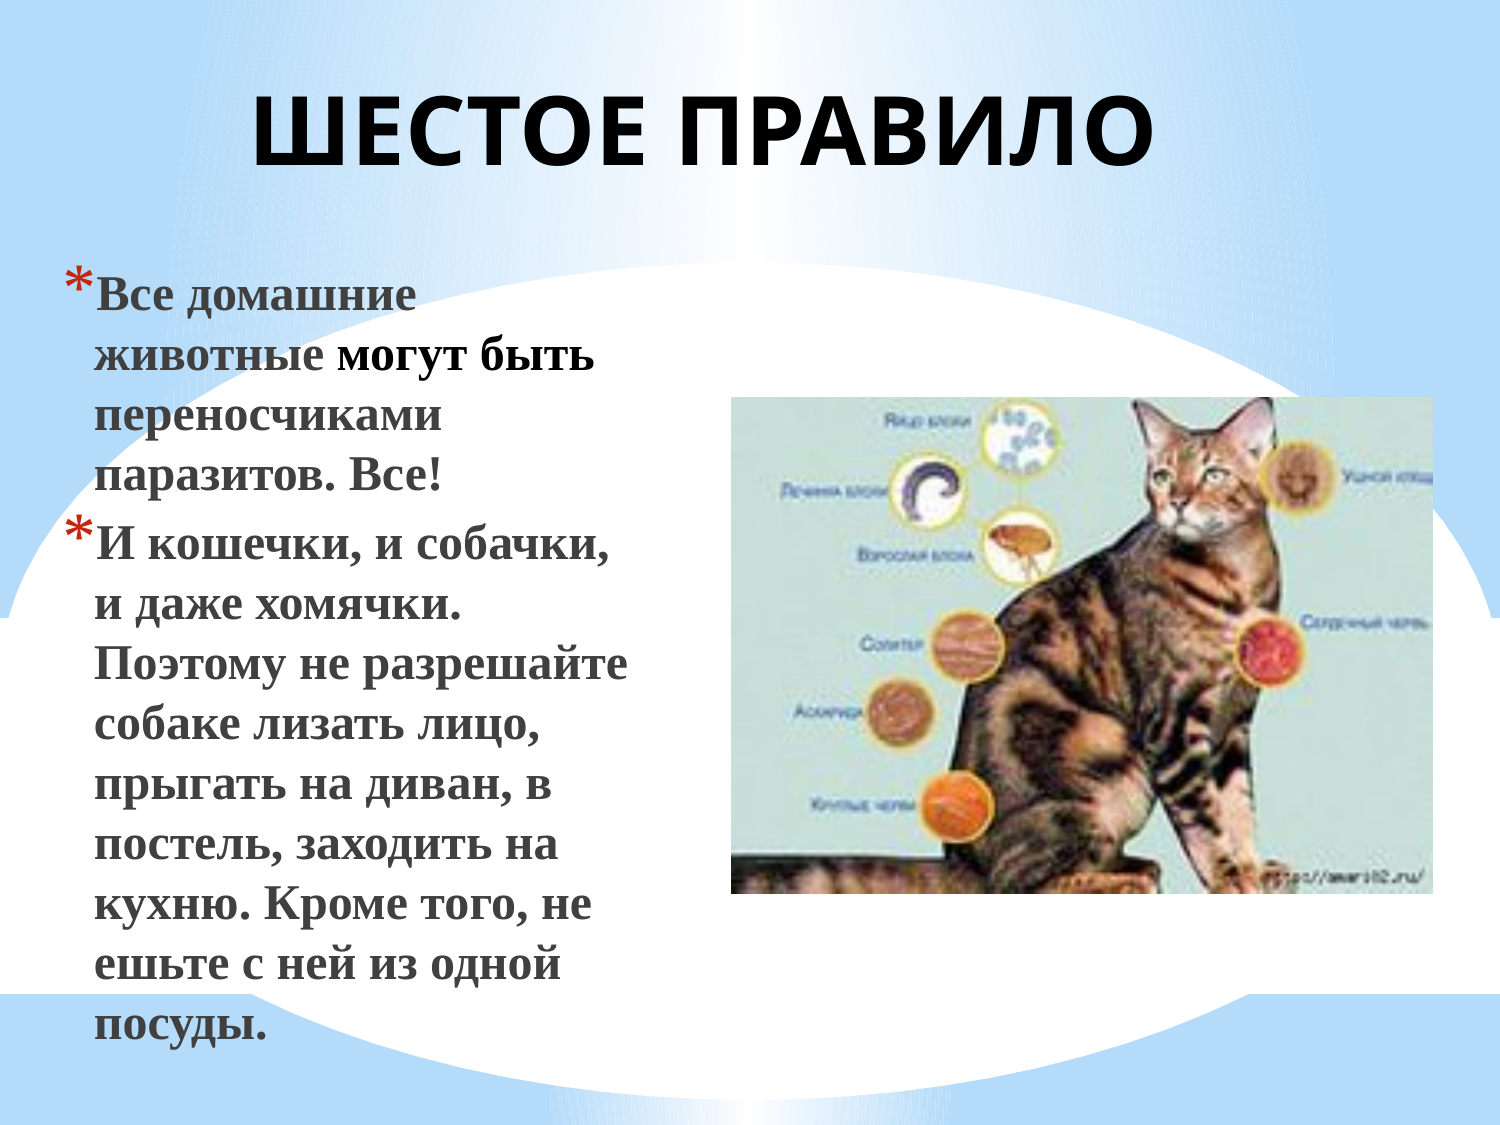

# ШЕСТОЕ ПРАВИЛО
Все домашние животные могут быть переносчиками паразитов. Все!
И кошечки, и собачки, и даже хомячки. Поэтому не разрешайте собаке лизать лицо, прыгать на диван, в постель, заходить на кухню. Кроме того, не ешьте с ней из одной посуды.